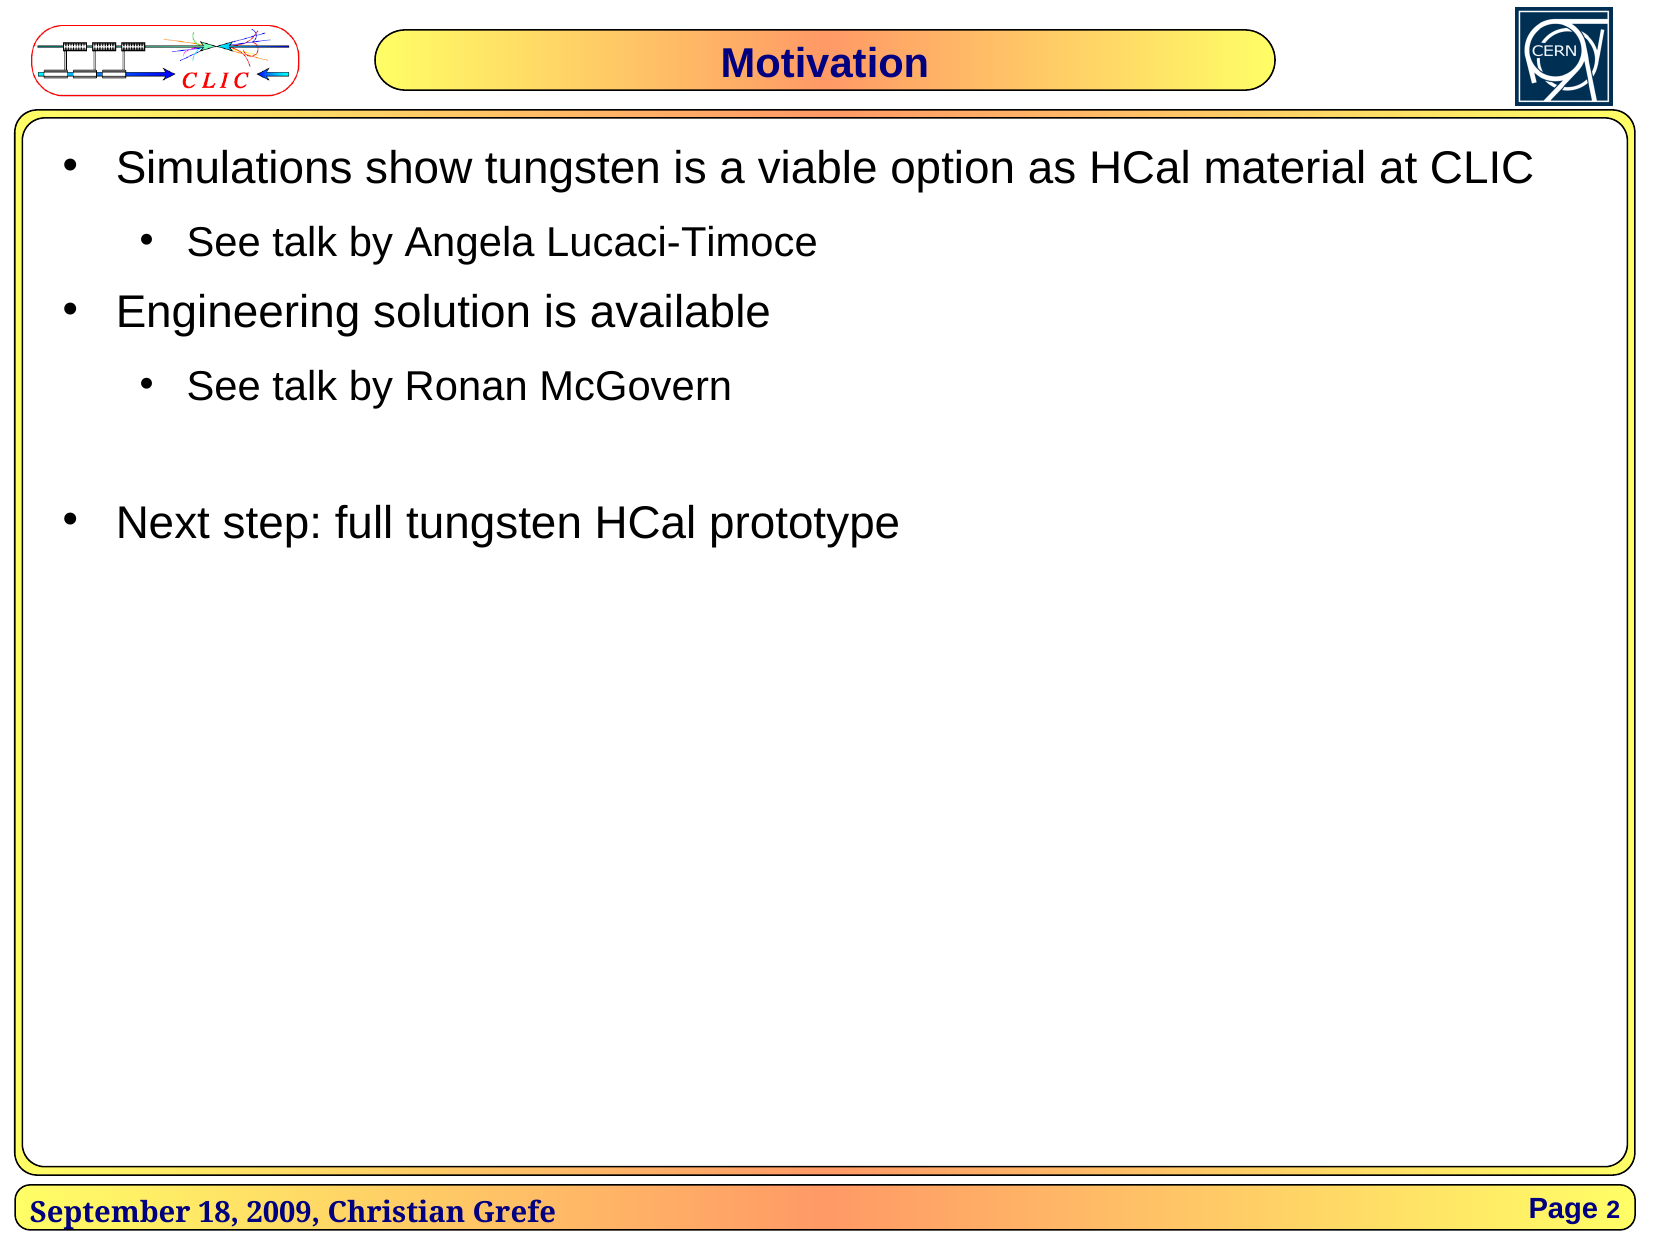

# Motivation
Simulations show tungsten is a viable option as HCal material at CLIC
See talk by Angela Lucaci-Timoce
Engineering solution is available
See talk by Ronan McGovern
Next step: full tungsten HCal prototype